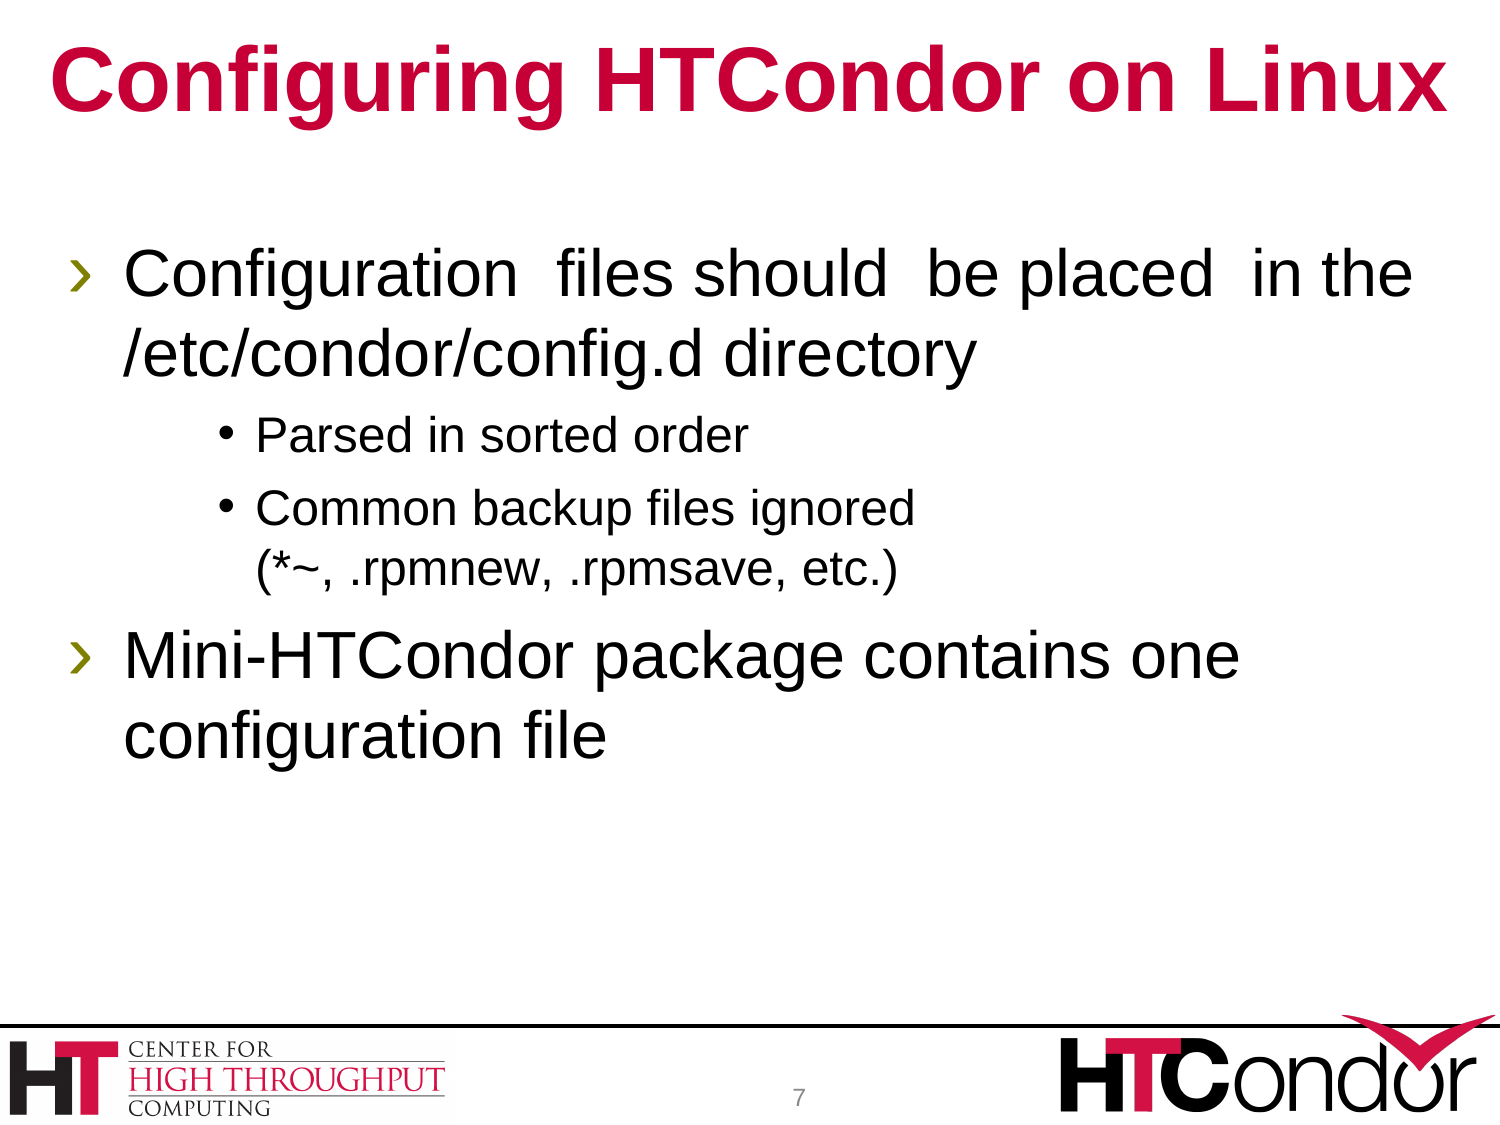

# Configuring HTCondor on Linux
Configuration files should be placed in the /etc/condor/config.d directory
Parsed in sorted order
Common backup files ignored (*~, .rpmnew, .rpmsave, etc.)
Mini-HTCondor package contains one configuration file